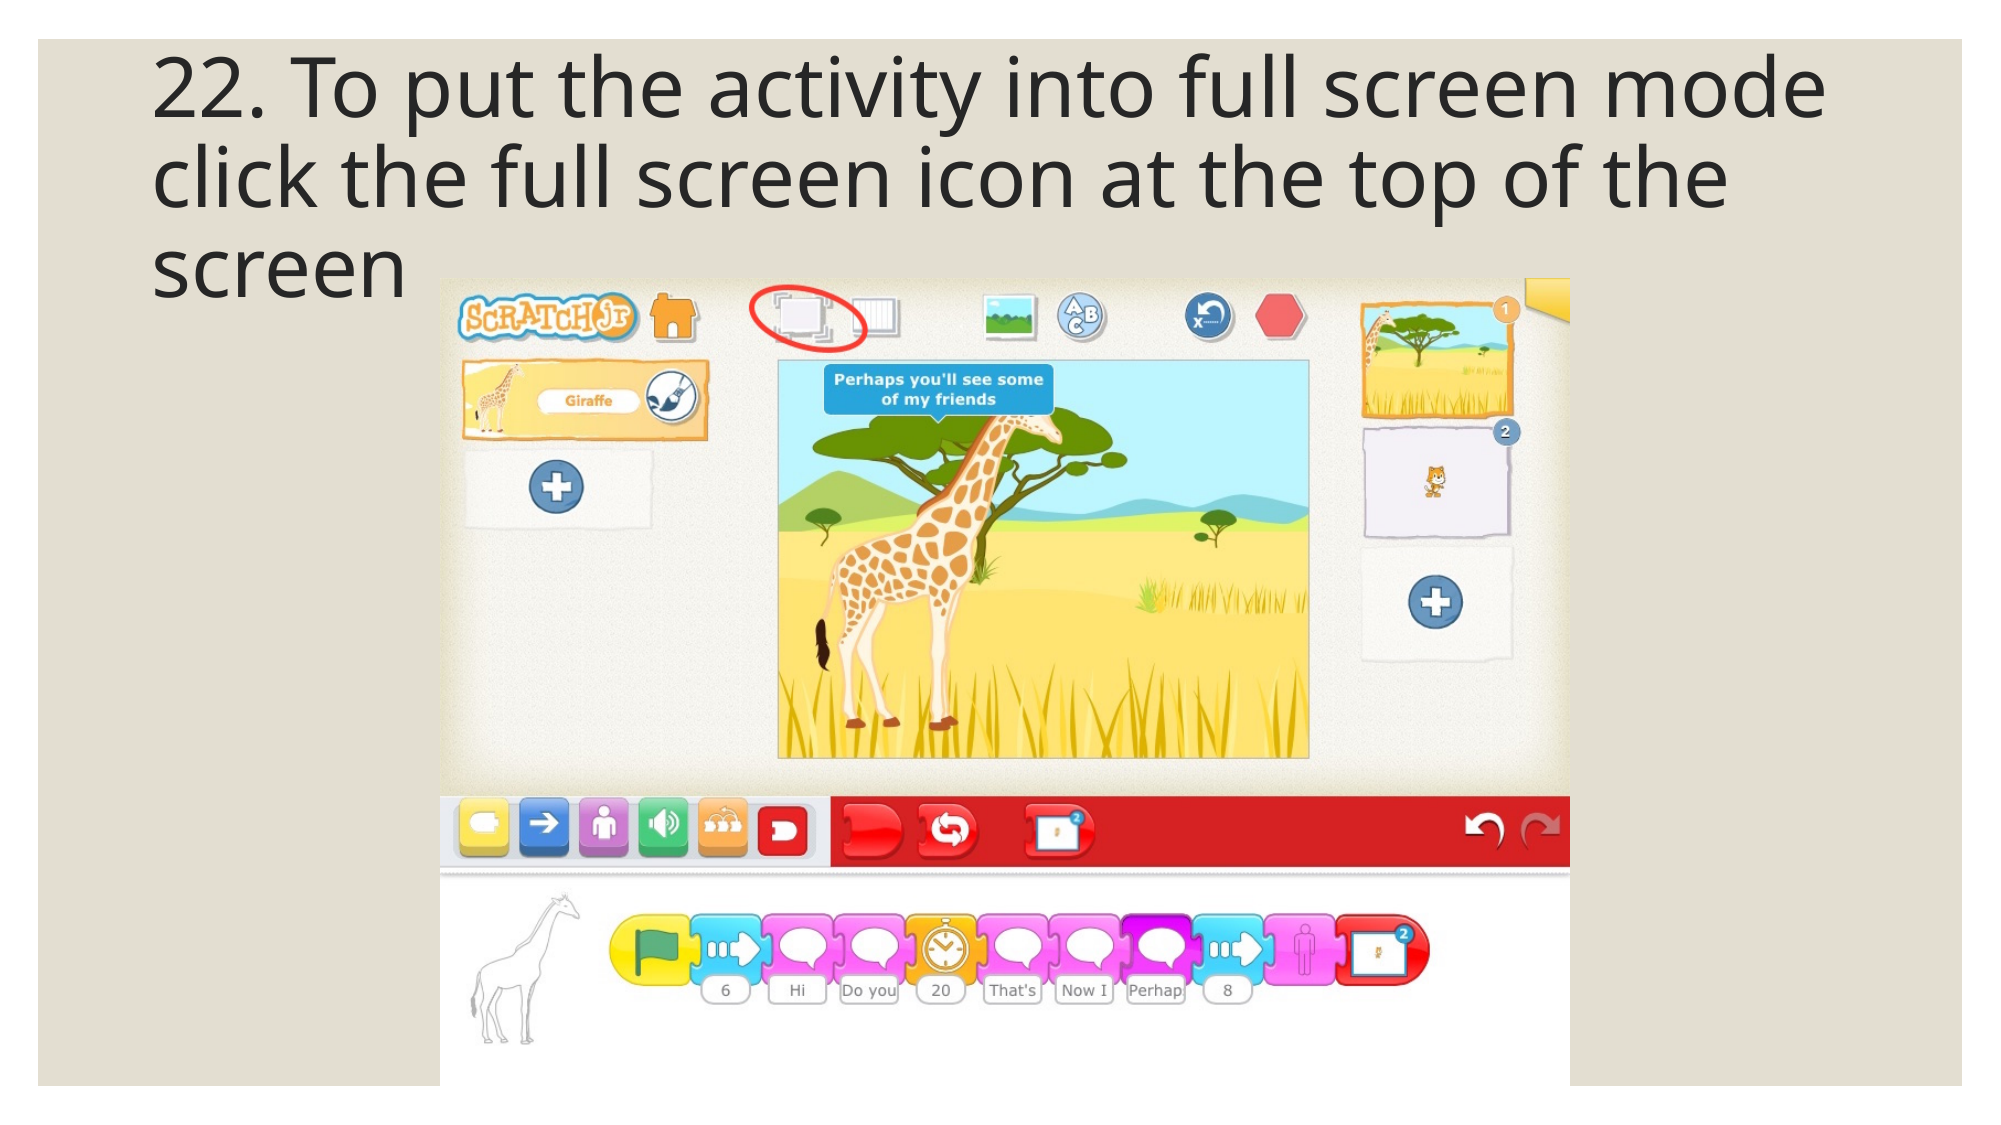

# 22. To put the activity into full screen mode click the full screen icon at the top of the screen